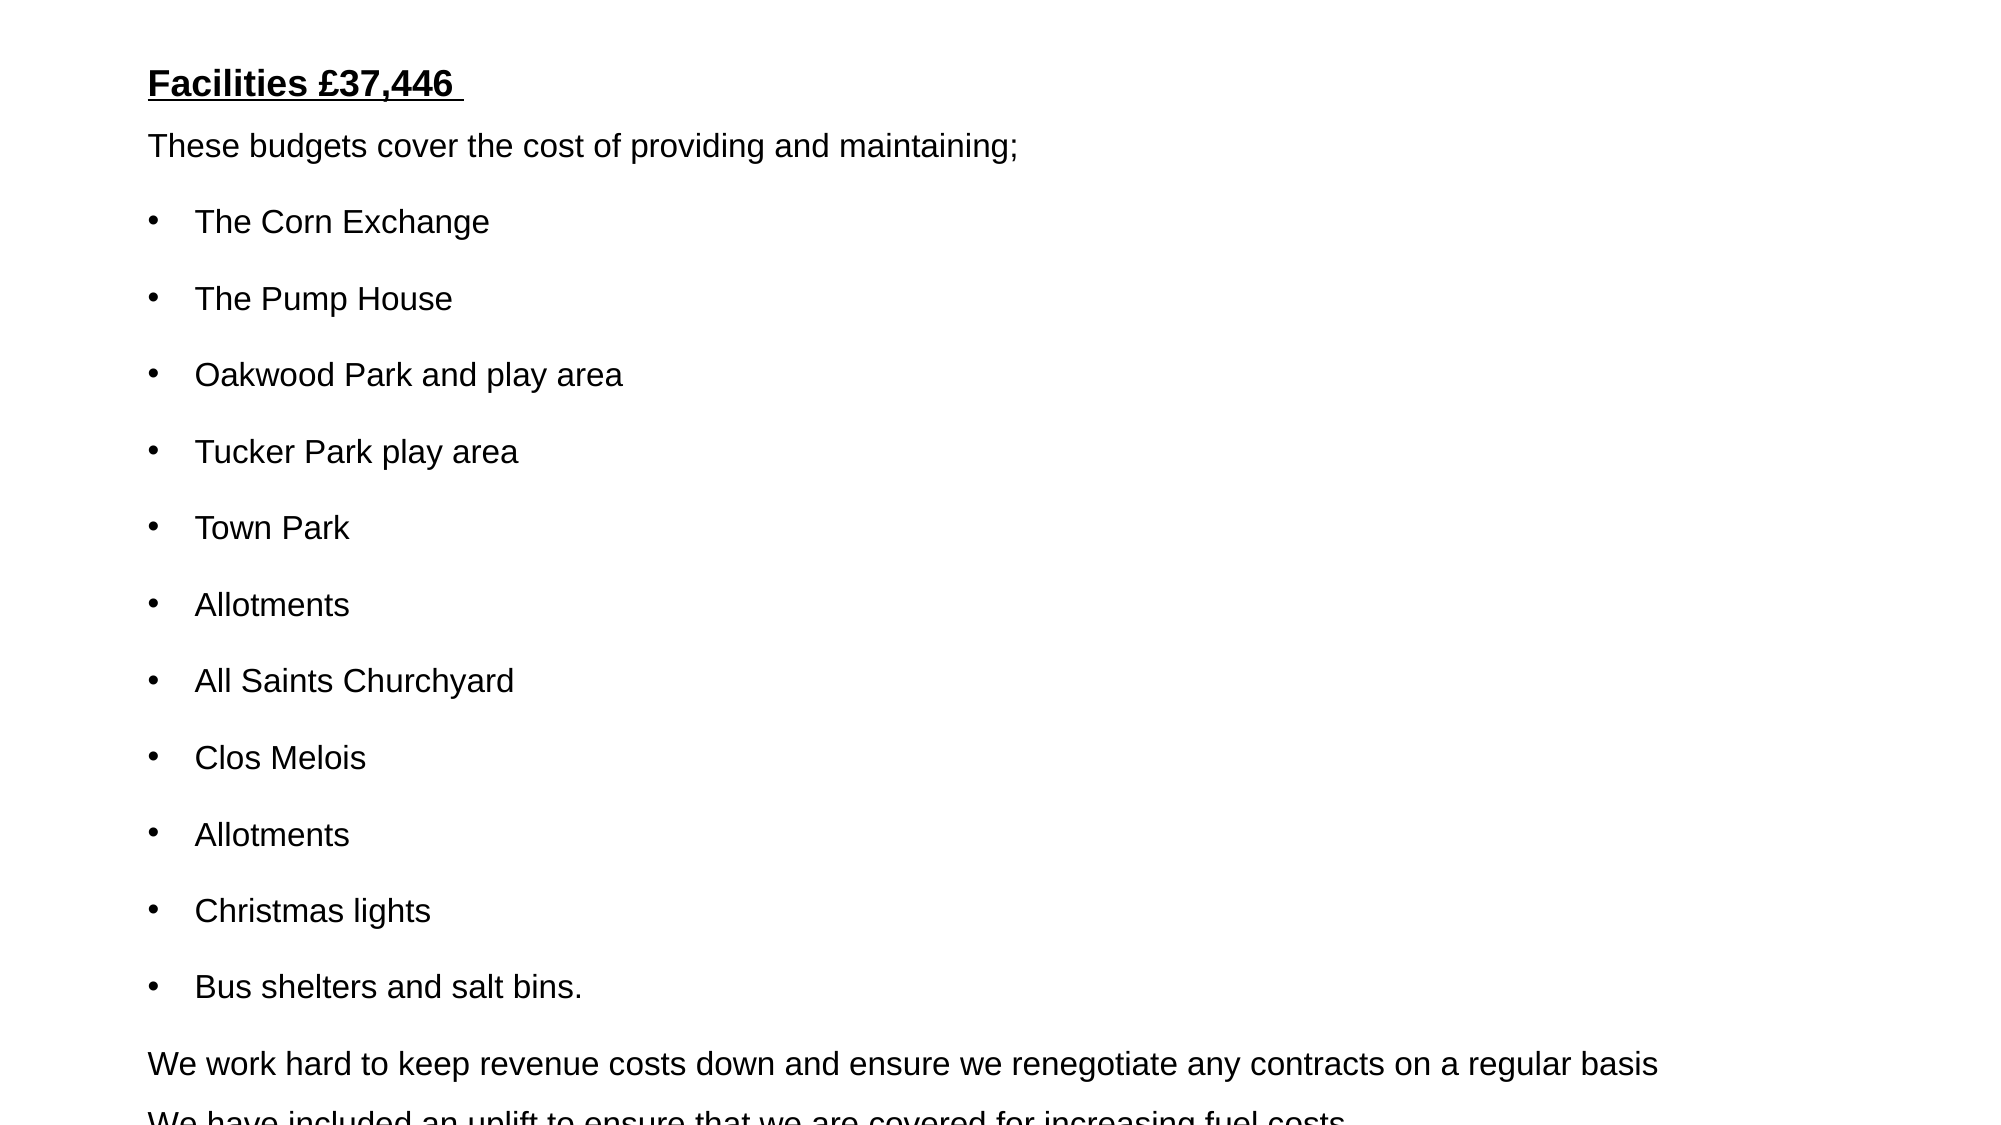

Facilities £37,446
These budgets cover the cost of providing and maintaining;
The Corn Exchange
The Pump House
Oakwood Park and play area
Tucker Park play area
Town Park
Allotments
All Saints Churchyard
Clos Melois
Allotments
Christmas lights
Bus shelters and salt bins.
We work hard to keep revenue costs down and ensure we renegotiate any contracts on a regular basis
We have included an uplift to ensure that we are covered for increasing fuel costs.